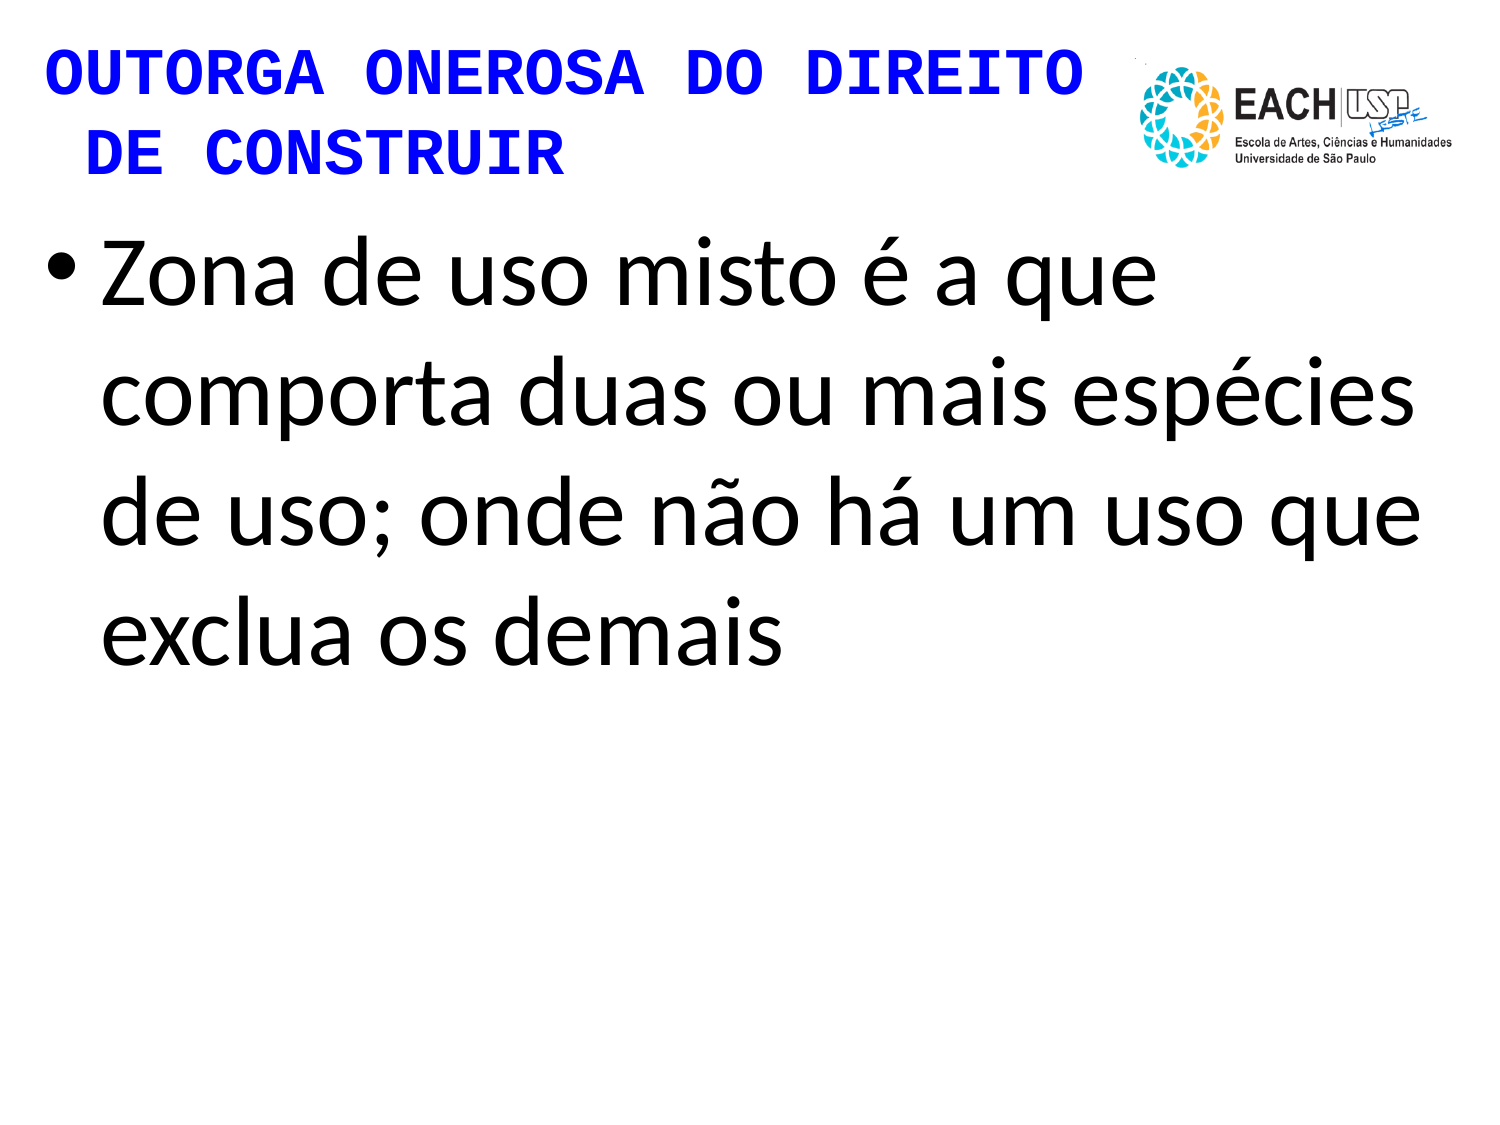

OUTORGA ONEROSA DO DIREITO
 DE CONSTRUIR
# Zona de uso misto é a que comporta duas ou mais espécies de uso; onde não há um uso que exclua os demais